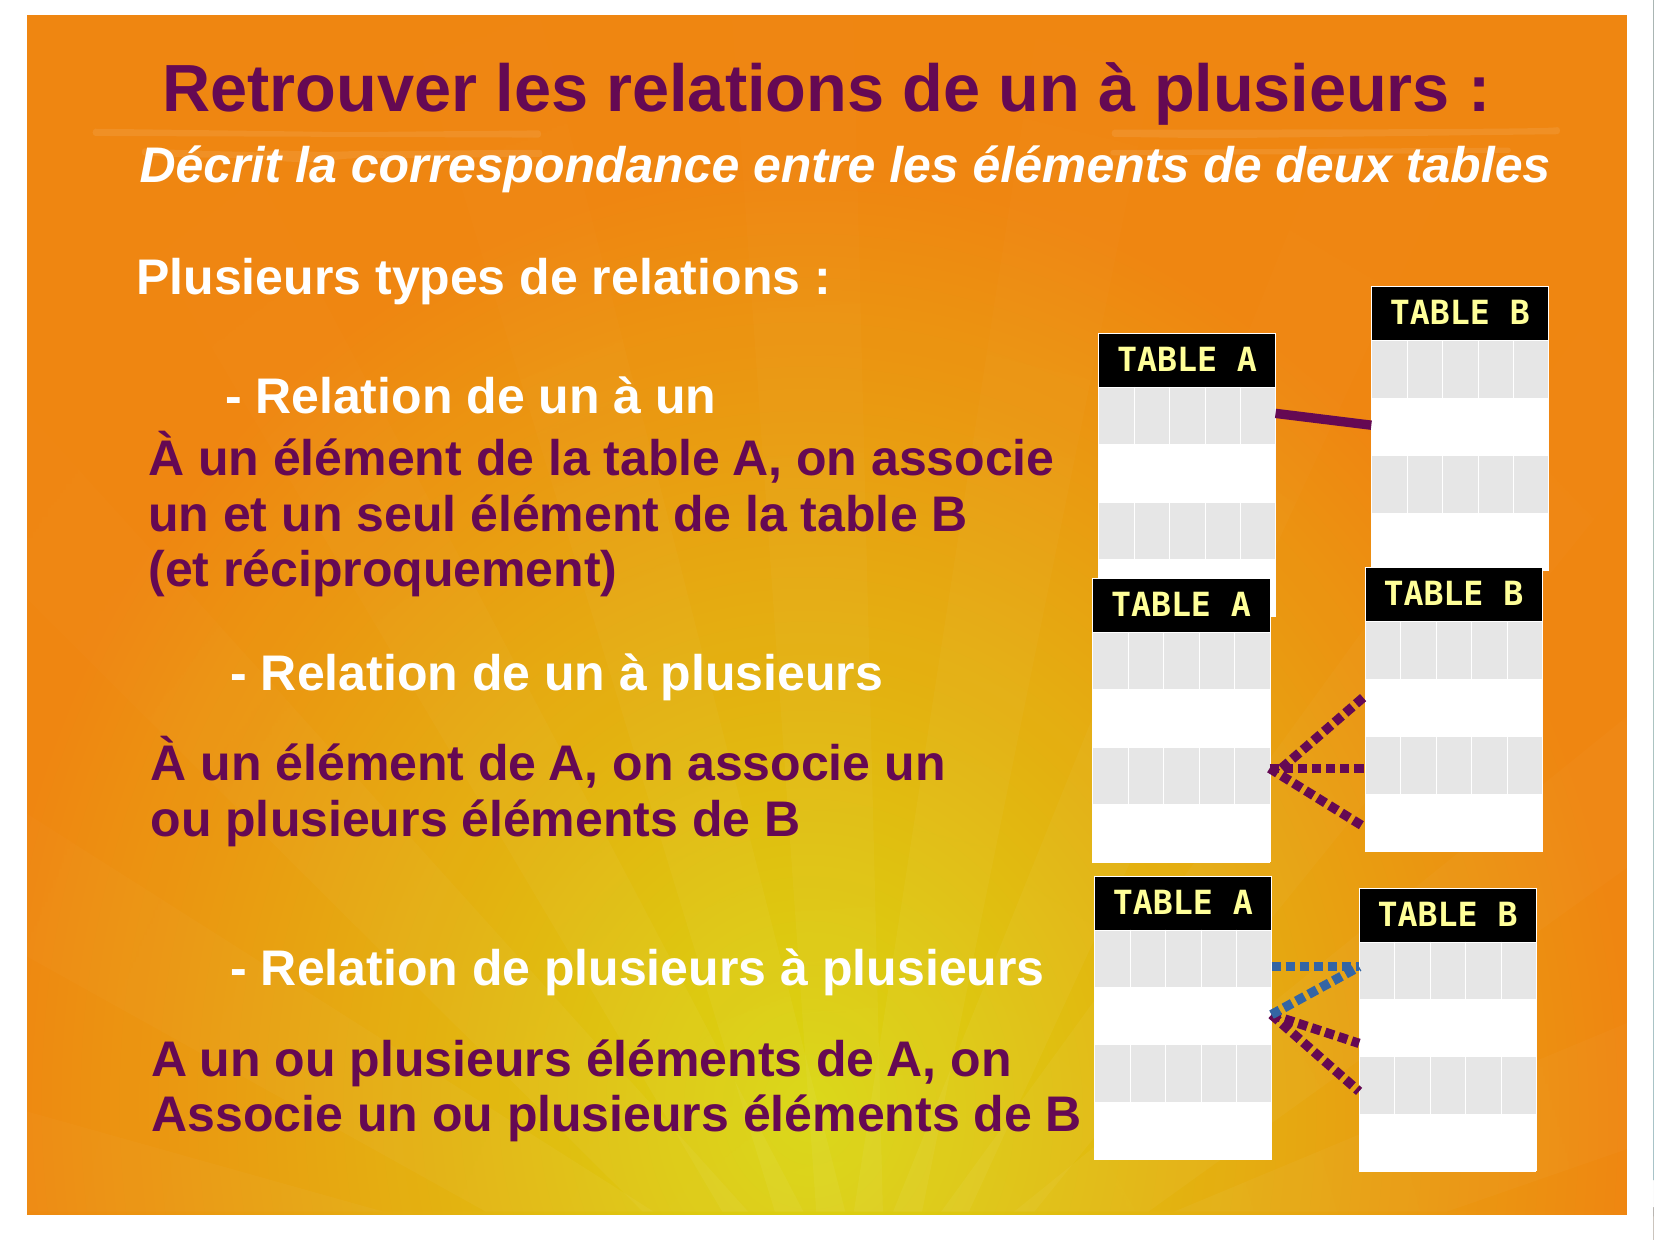

Retrouver les relations de un à plusieurs :
Décrit la correspondance entre les éléments de deux tables
Plusieurs types de relations :
| TABLE B | | | | |
| --- | --- | --- | --- | --- |
| | | | | |
| | | | | |
| | | | | |
| | | | | |
| TABLE A | | | | |
| --- | --- | --- | --- | --- |
| | | | | |
| | | | | |
| | | | | |
| | | | | |
- Relation de un à un
À un élément de la table A, on associe
un et un seul élément de la table B
(et réciproquement)
| TABLE B | | | | |
| --- | --- | --- | --- | --- |
| | | | | |
| | | | | |
| | | | | |
| | | | | |
| TABLE A | | | | |
| --- | --- | --- | --- | --- |
| | | | | |
| | | | | |
| | | | | |
| | | | | |
- Relation de un à plusieurs
À un élément de A, on associe un
ou plusieurs éléments de B
| TABLE A | | | | |
| --- | --- | --- | --- | --- |
| | | | | |
| | | | | |
| | | | | |
| | | | | |
| TABLE B | | | | |
| --- | --- | --- | --- | --- |
| | | | | |
| | | | | |
| | | | | |
| | | | | |
- Relation de plusieurs à plusieurs
A un ou plusieurs éléments de A, on
Associe un ou plusieurs éléments de B